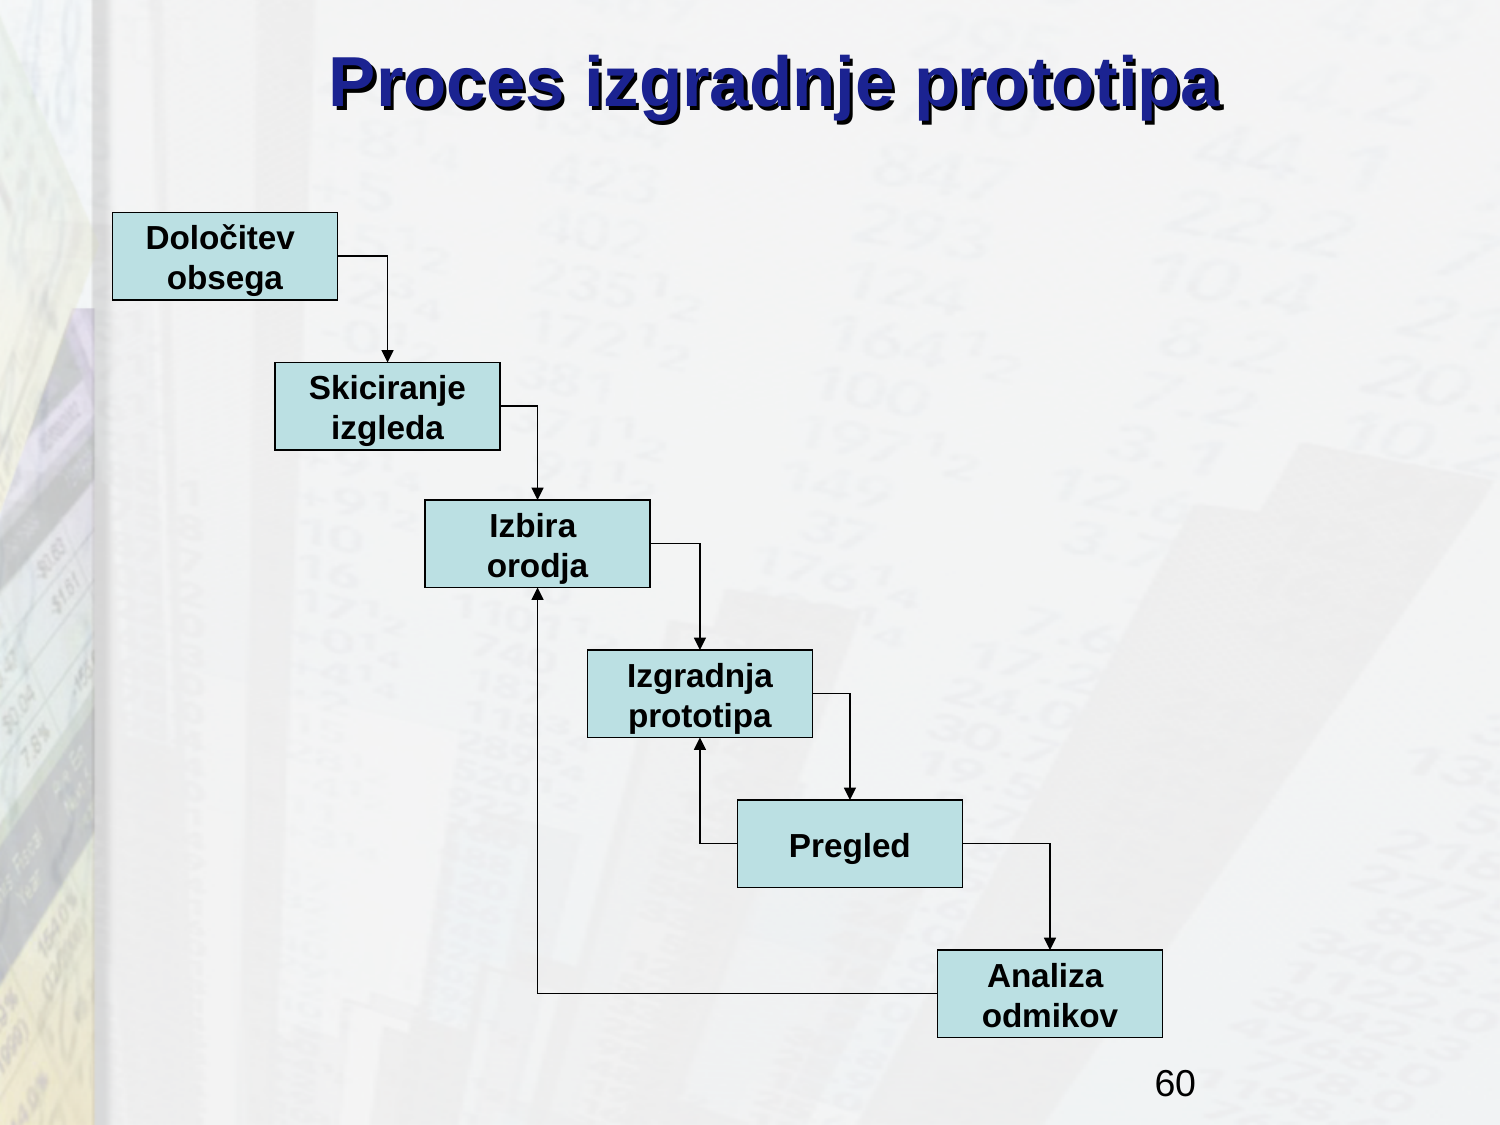

# Proces izgradnje prototipa
Določitev
obsega
Skiciranje
izgleda
Izbira
orodja
Izgradnja
prototipa
Pregled
Analiza
odmikov
60